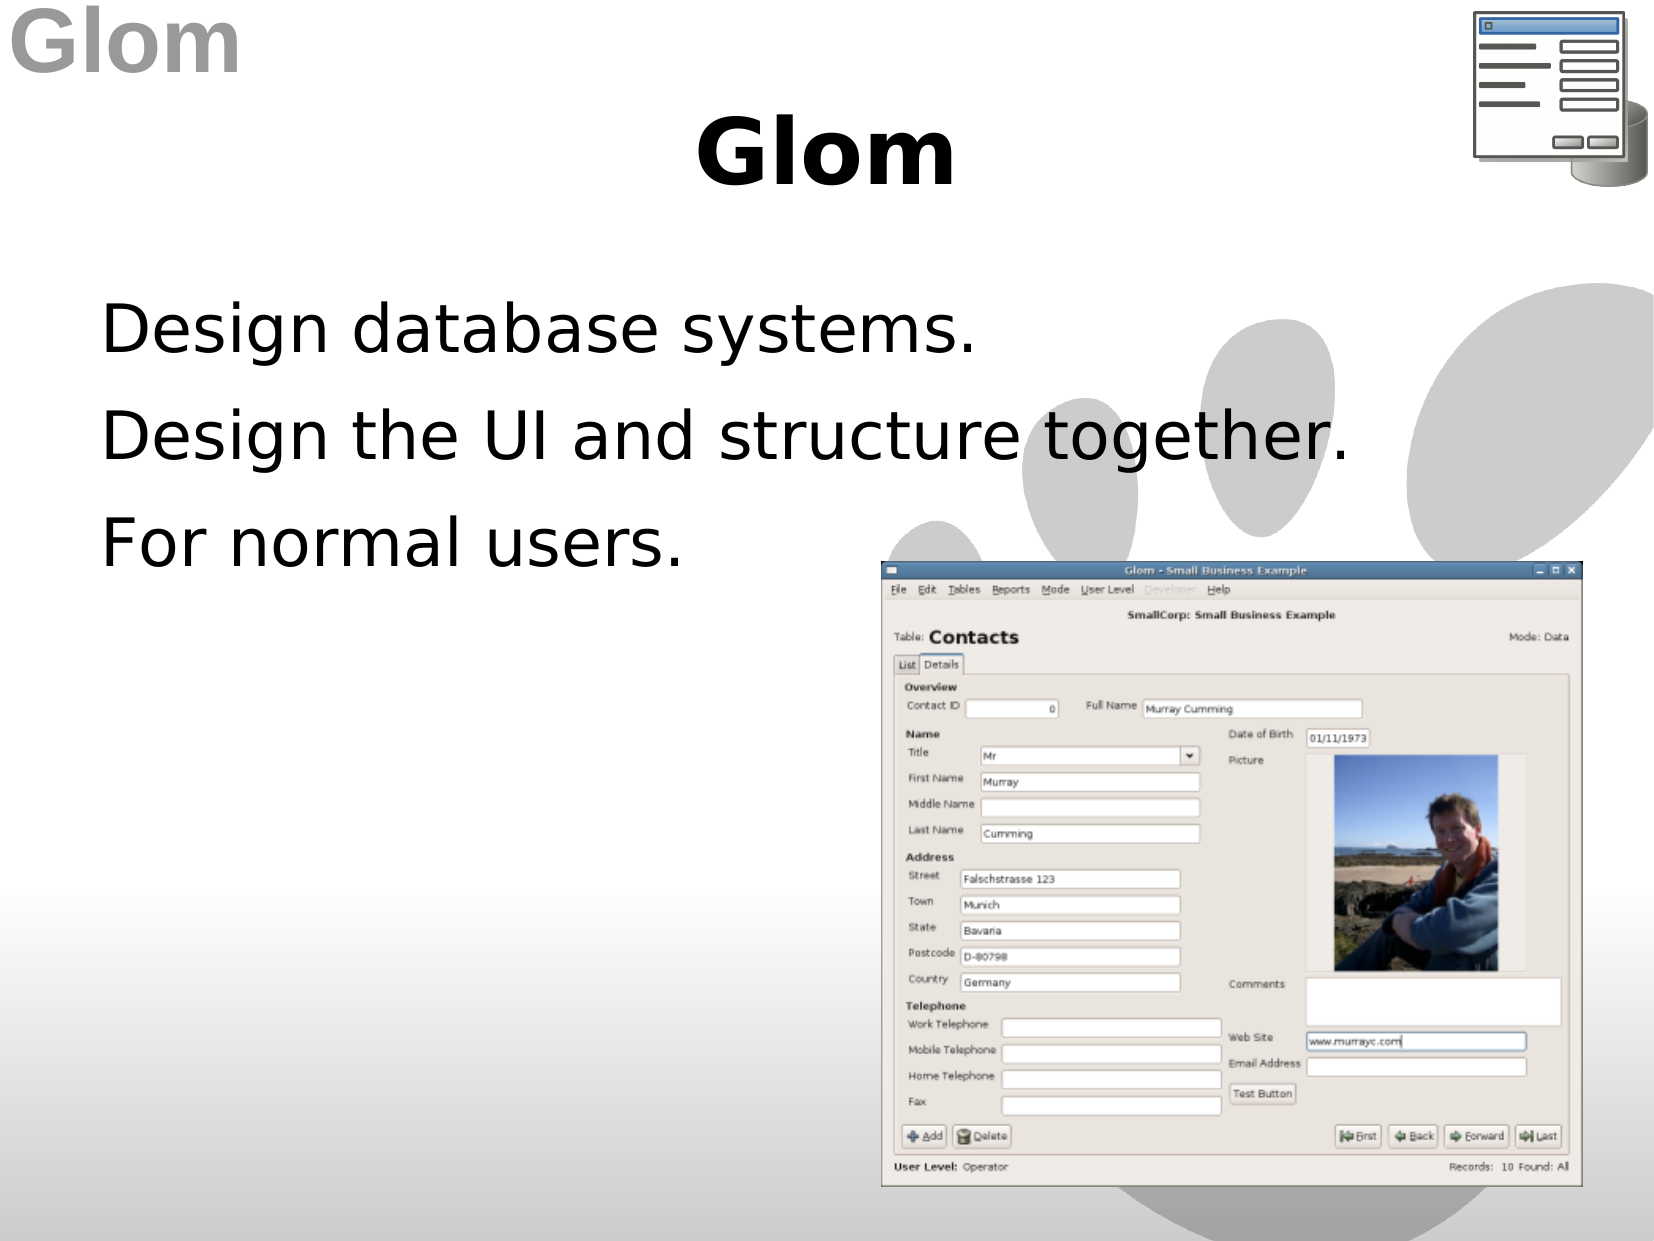

# Glom
Design database systems.
Design the UI and structure together.
For normal users.